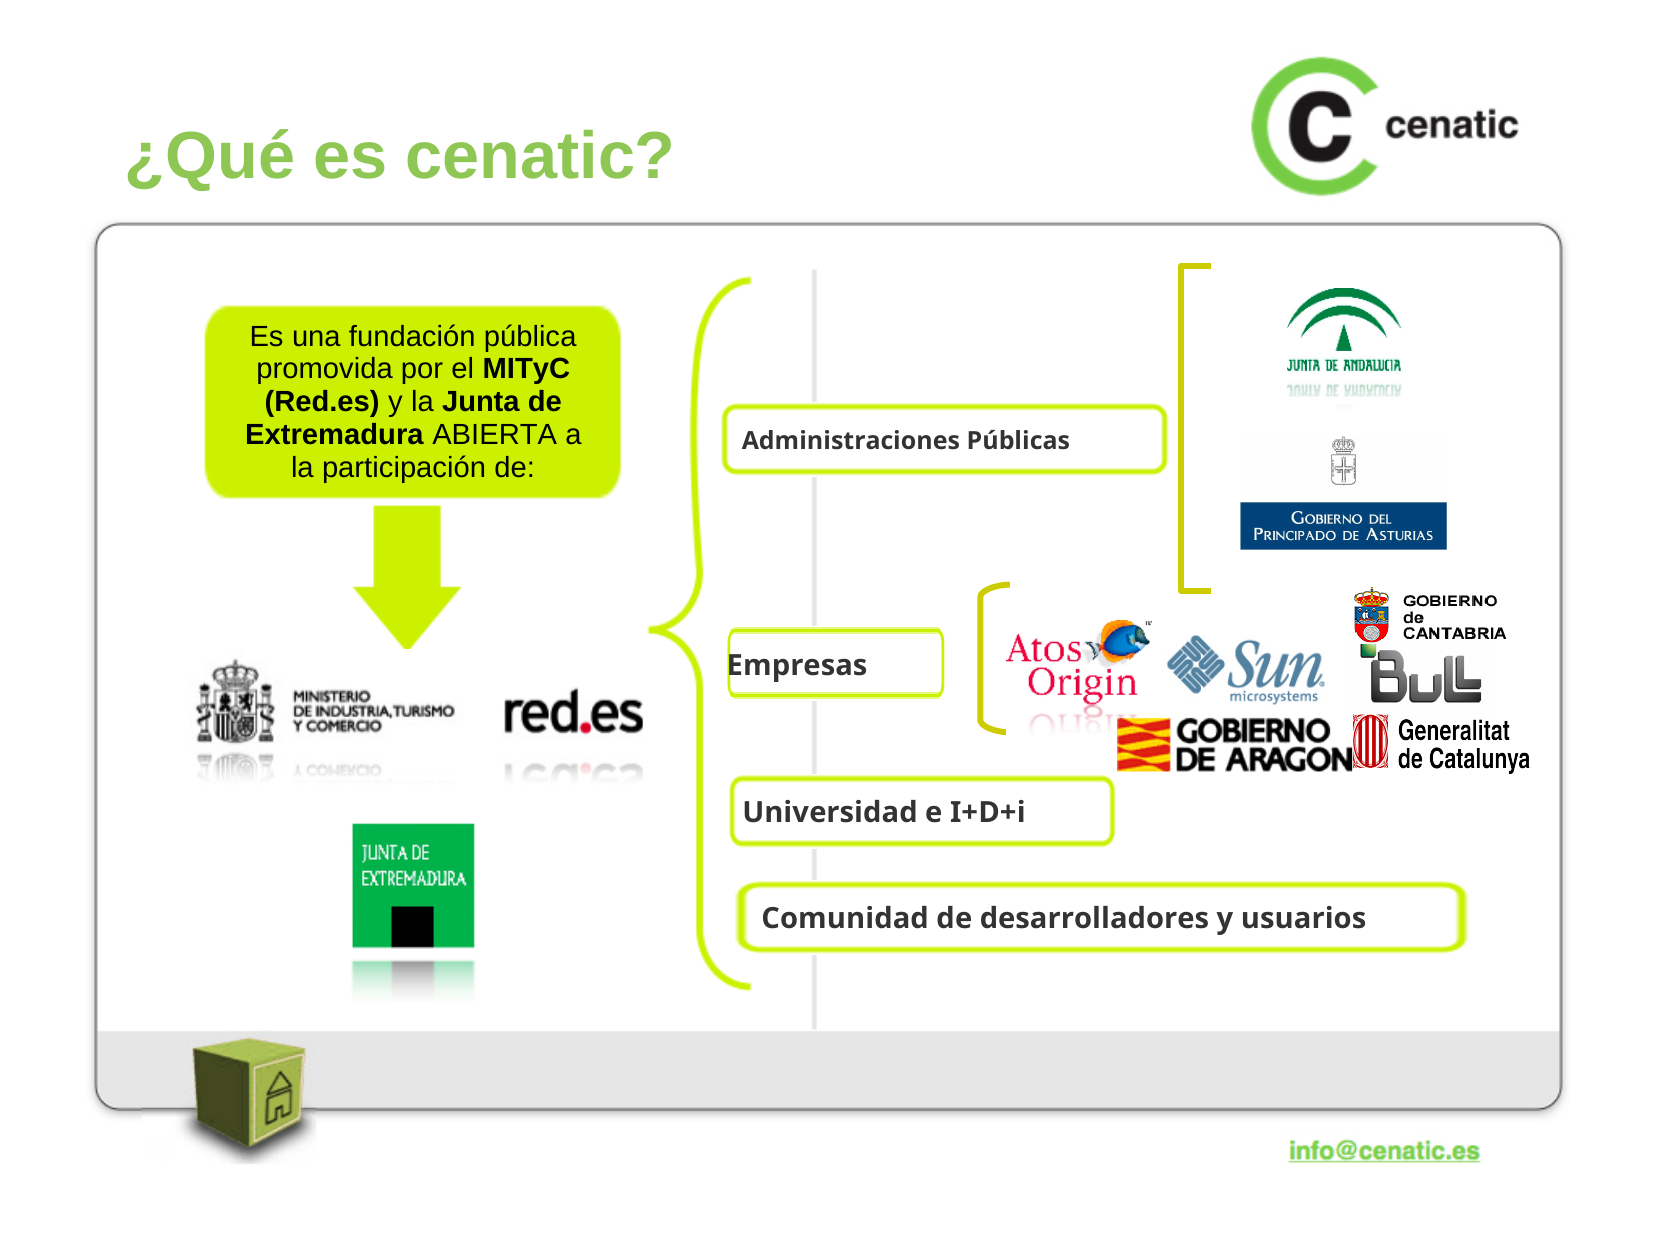

¿Qué es cenatic?
Es una fundación pública
promovida por el MITyC
(Red.es) y la Junta de
Extremadura ABIERTA a
la participación de:
Administraciones Públicas
Empresas
Universidad e I+D+i
Comunidad de desarrolladores y usuarios